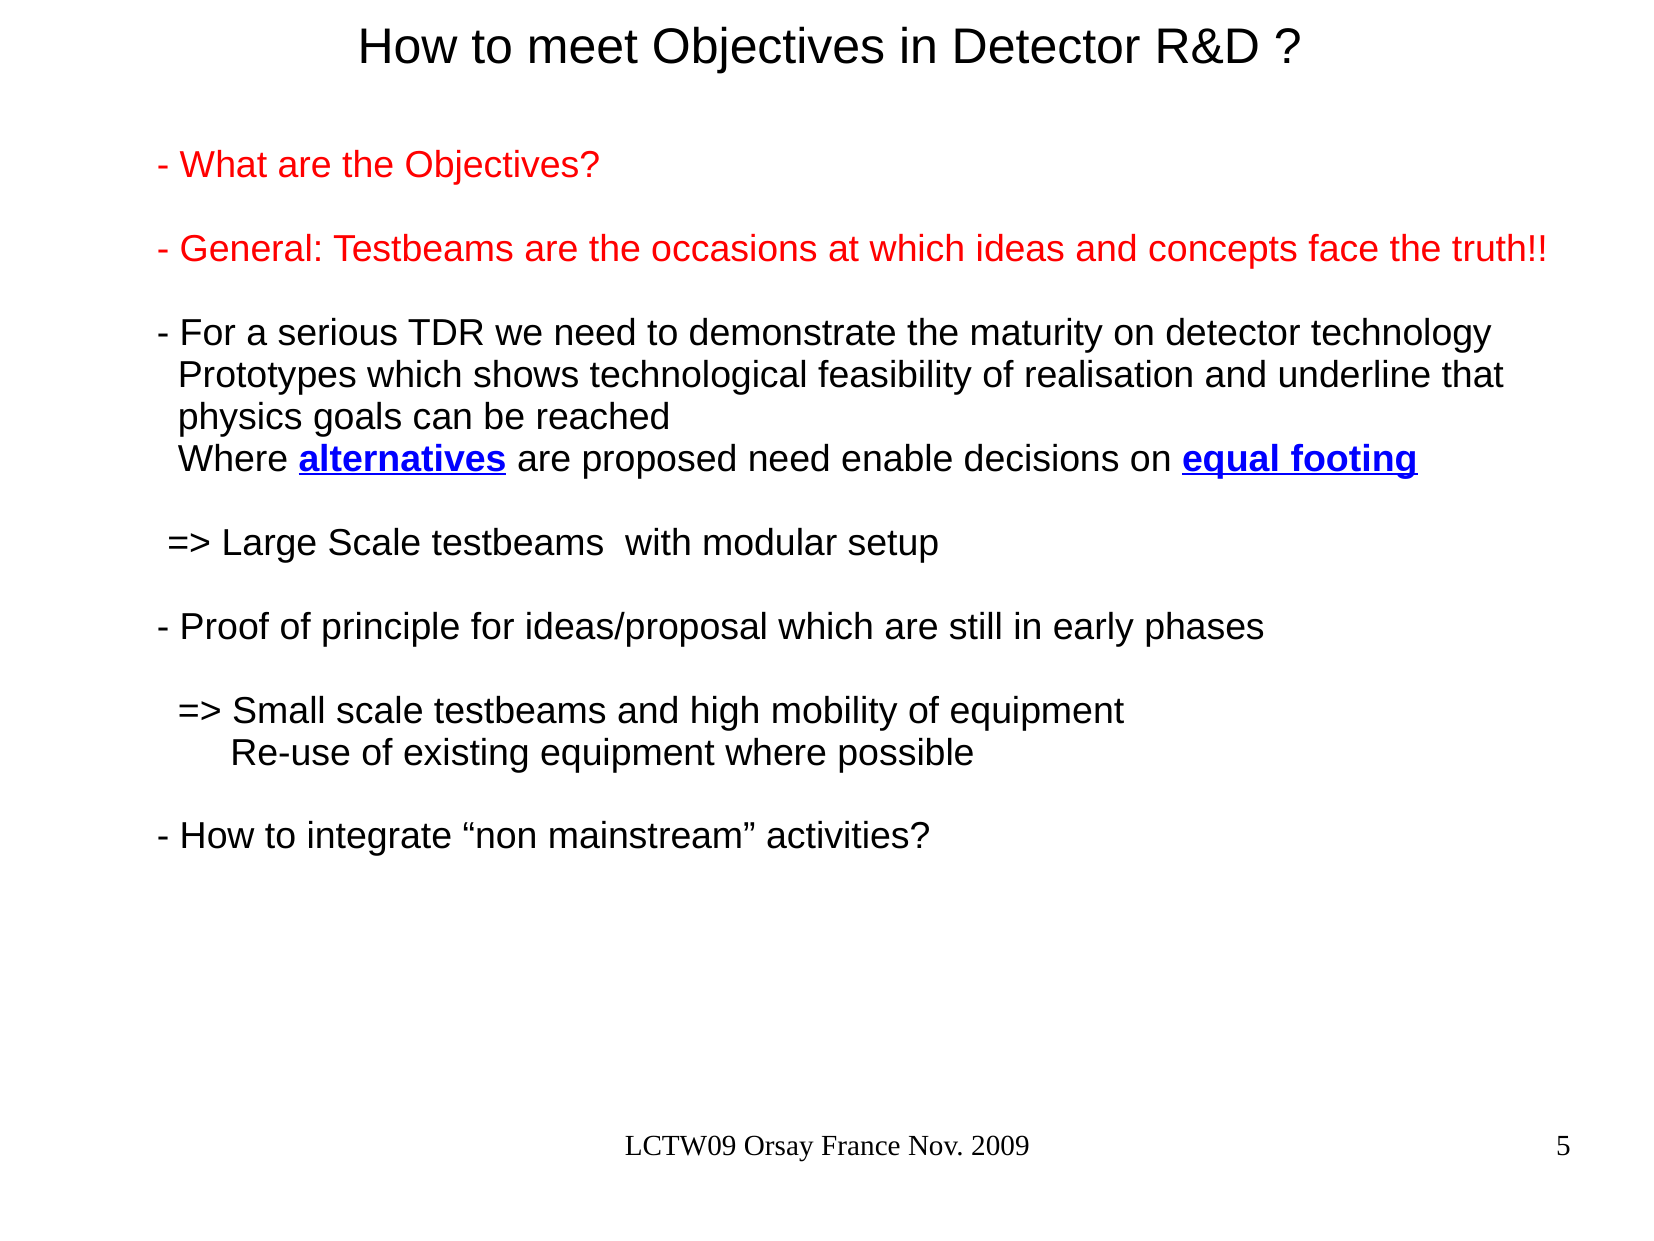

How to meet Objectives in Detector R&D ?
- What are the Objectives?
- General: Testbeams are the occasions at which ideas and concepts face the truth!!
- For a serious TDR we need to demonstrate the maturity on detector technology
 Prototypes which shows technological feasibility of realisation and underline that
 physics goals can be reached
 Where alternatives are proposed need enable decisions on equal footing
 => Large Scale testbeams with modular setup
- Proof of principle for ideas/proposal which are still in early phases
 => Small scale testbeams and high mobility of equipment
 Re-use of existing equipment where possible
- How to integrate “non mainstream” activities?
LCTW09 Orsay France Nov. 2009
5